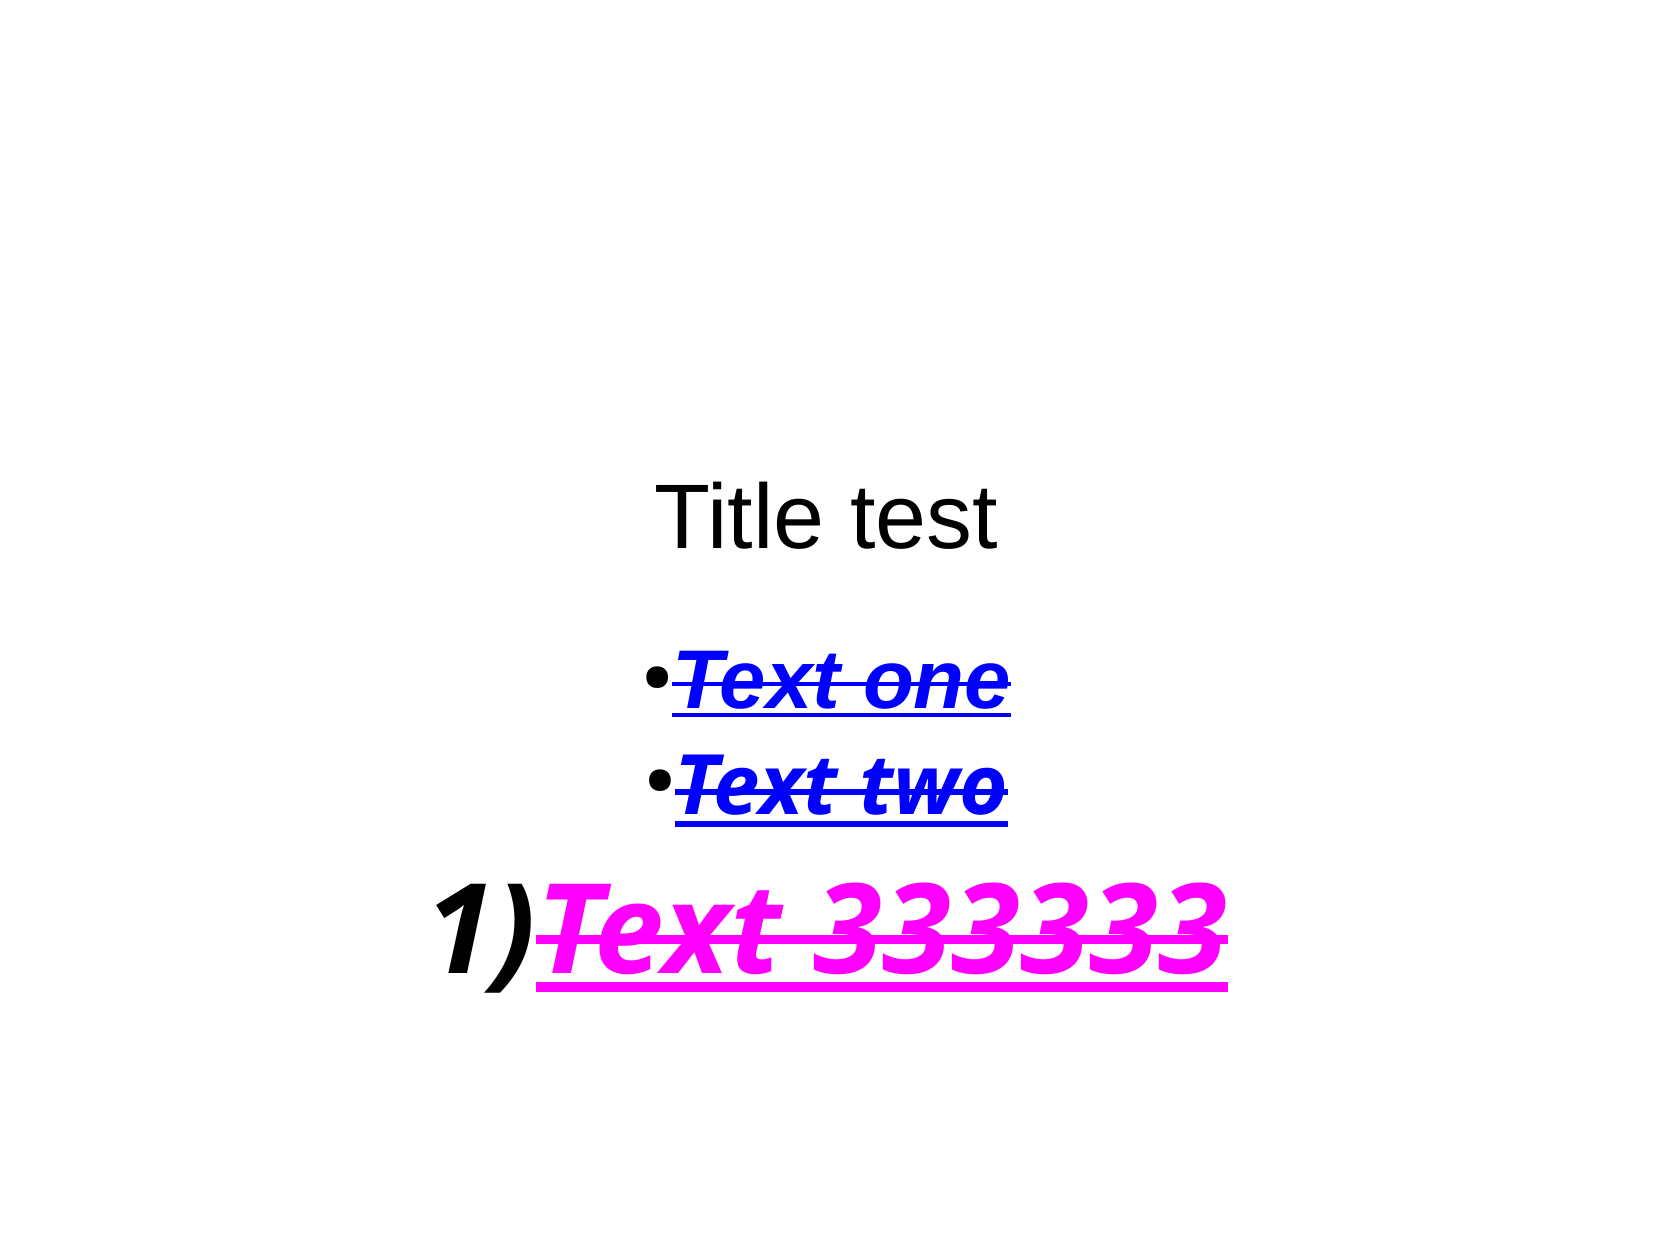

# Title test
Text one
Text two
Text 333333